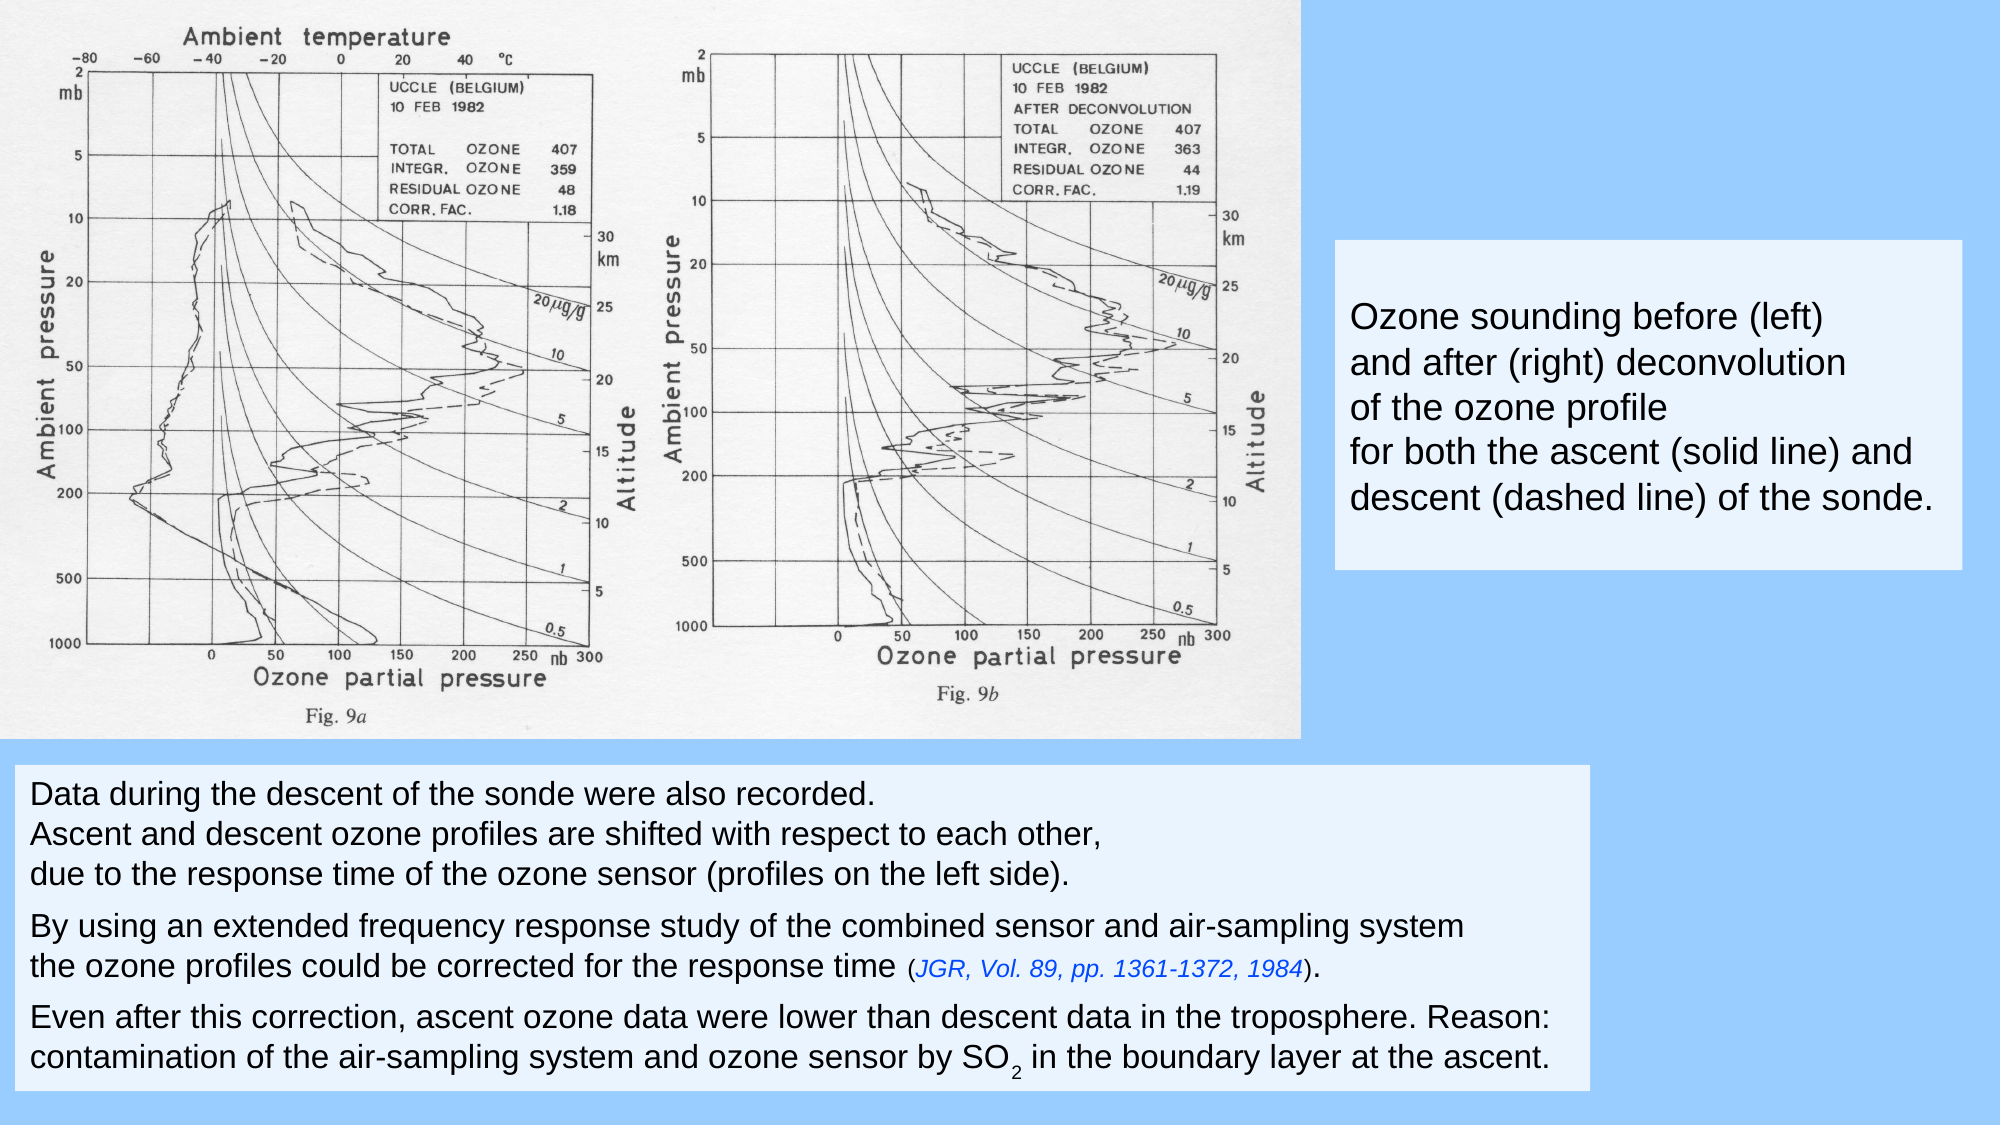

# Ozone sounding before (left) and after (right) deconvolution of the ozone profile for both the ascent (solid line) and descent (dashed line) of the sonde.
Data during the descent of the sonde were also recorded.
Ascent and descent ozone profiles are shifted with respect to each other,
due to the response time of the ozone sensor (profiles on the left side).
By using an extended frequency response study of the combined sensor and air-sampling system
the ozone profiles could be corrected for the response time (JGR, Vol. 89, pp. 1361-1372, 1984).
Even after this correction, ascent ozone data were lower than descent data in the troposphere. Reason:
contamination of the air-sampling system and ozone sensor by SO2 in the boundary layer at the ascent.